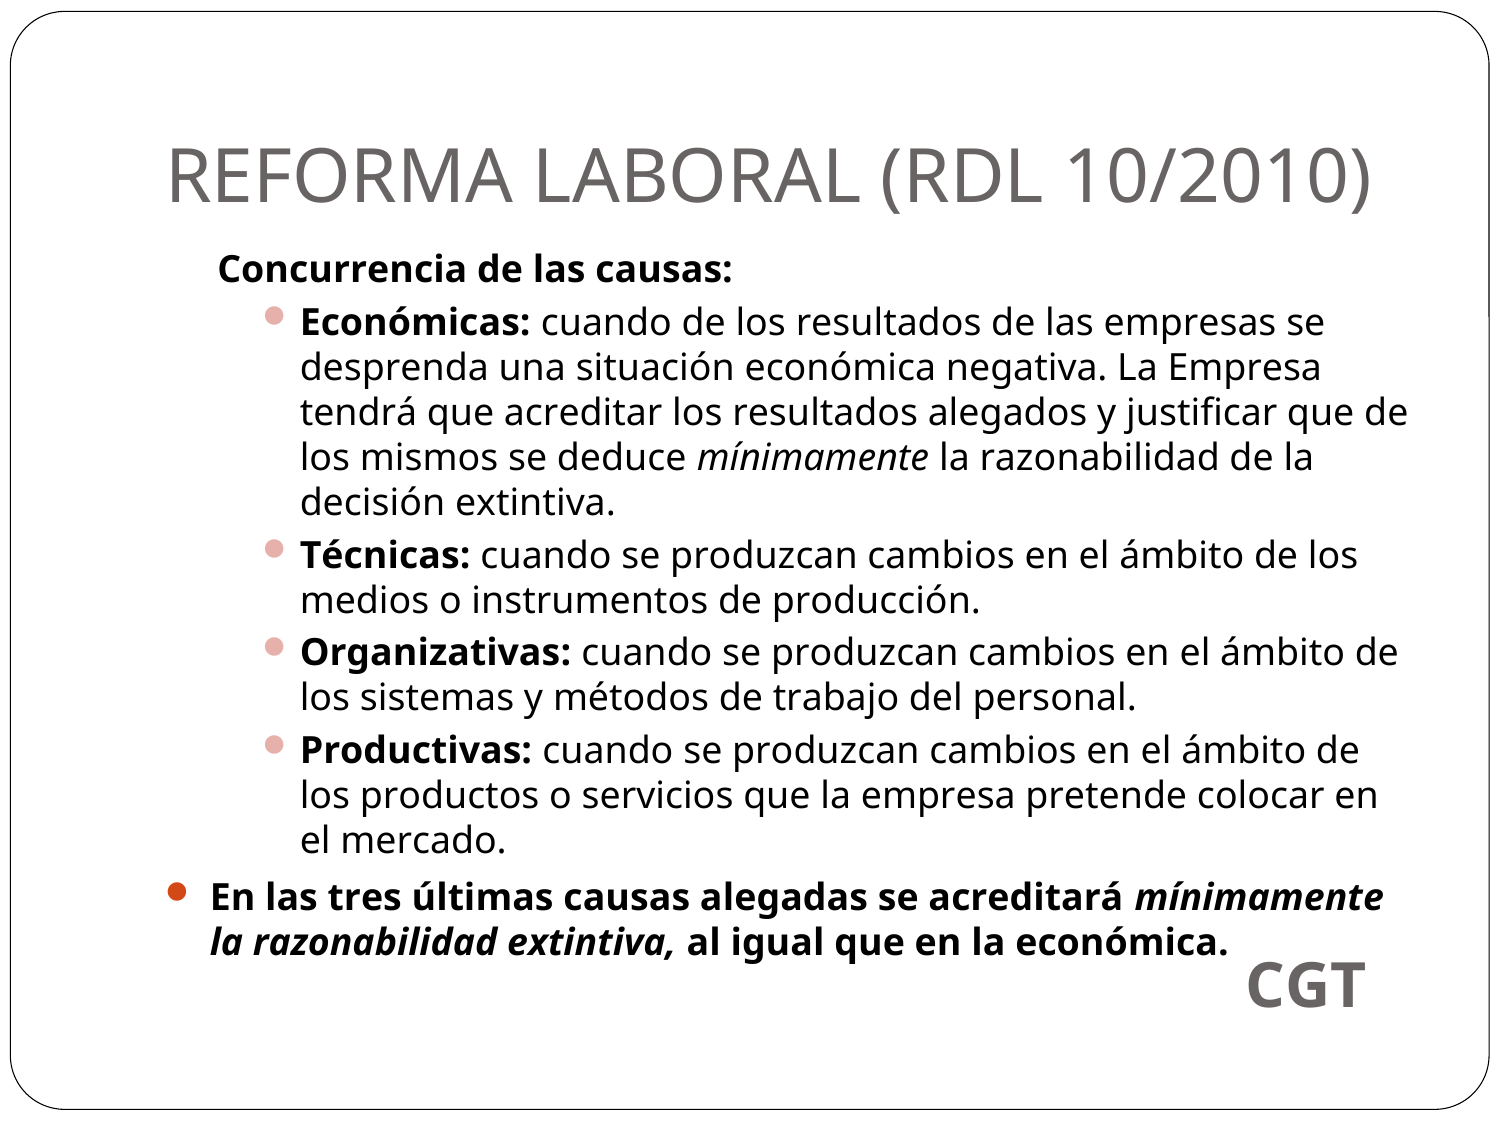

# REFORMA LABORAL (RDL 10/2010)
Concurrencia de las causas:
Económicas: cuando de los resultados de las empresas se desprenda una situación económica negativa. La Empresa tendrá que acreditar los resultados alegados y justificar que de los mismos se deduce mínimamente la razonabilidad de la decisión extintiva.
Técnicas: cuando se produzcan cambios en el ámbito de los medios o instrumentos de producción.
Organizativas: cuando se produzcan cambios en el ámbito de los sistemas y métodos de trabajo del personal.
Productivas: cuando se produzcan cambios en el ámbito de los productos o servicios que la empresa pretende colocar en el mercado.
En las tres últimas causas alegadas se acreditará mínimamente la razonabilidad extintiva, al igual que en la económica.
CGT